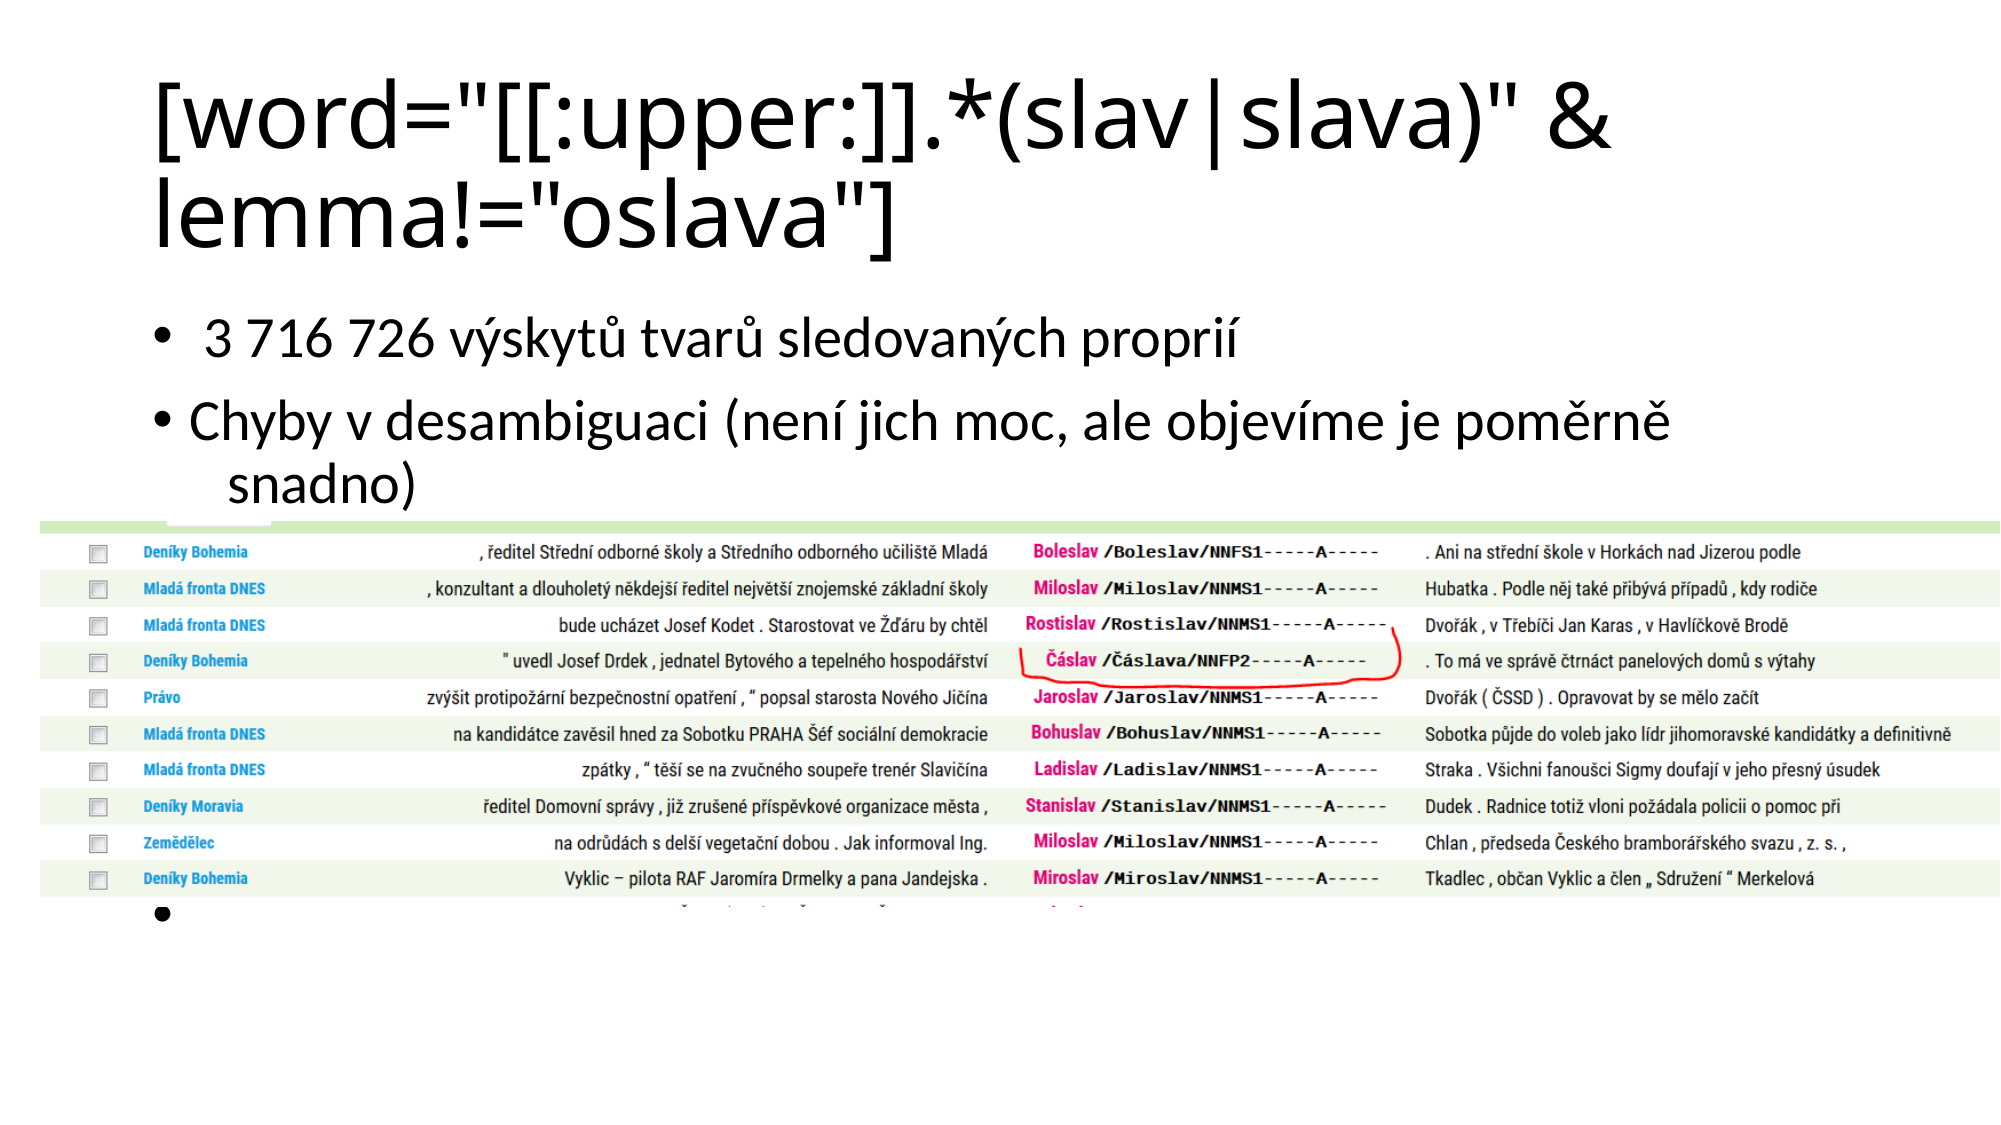

# [word="[[:upper:]].*(slav|slava)" & lemma!="oslava"]
 3 716 726 výskytů tvarů sledovaných proprií
Chyby v desambiguaci (není jich moc, ale objevíme je poměrně snadno)